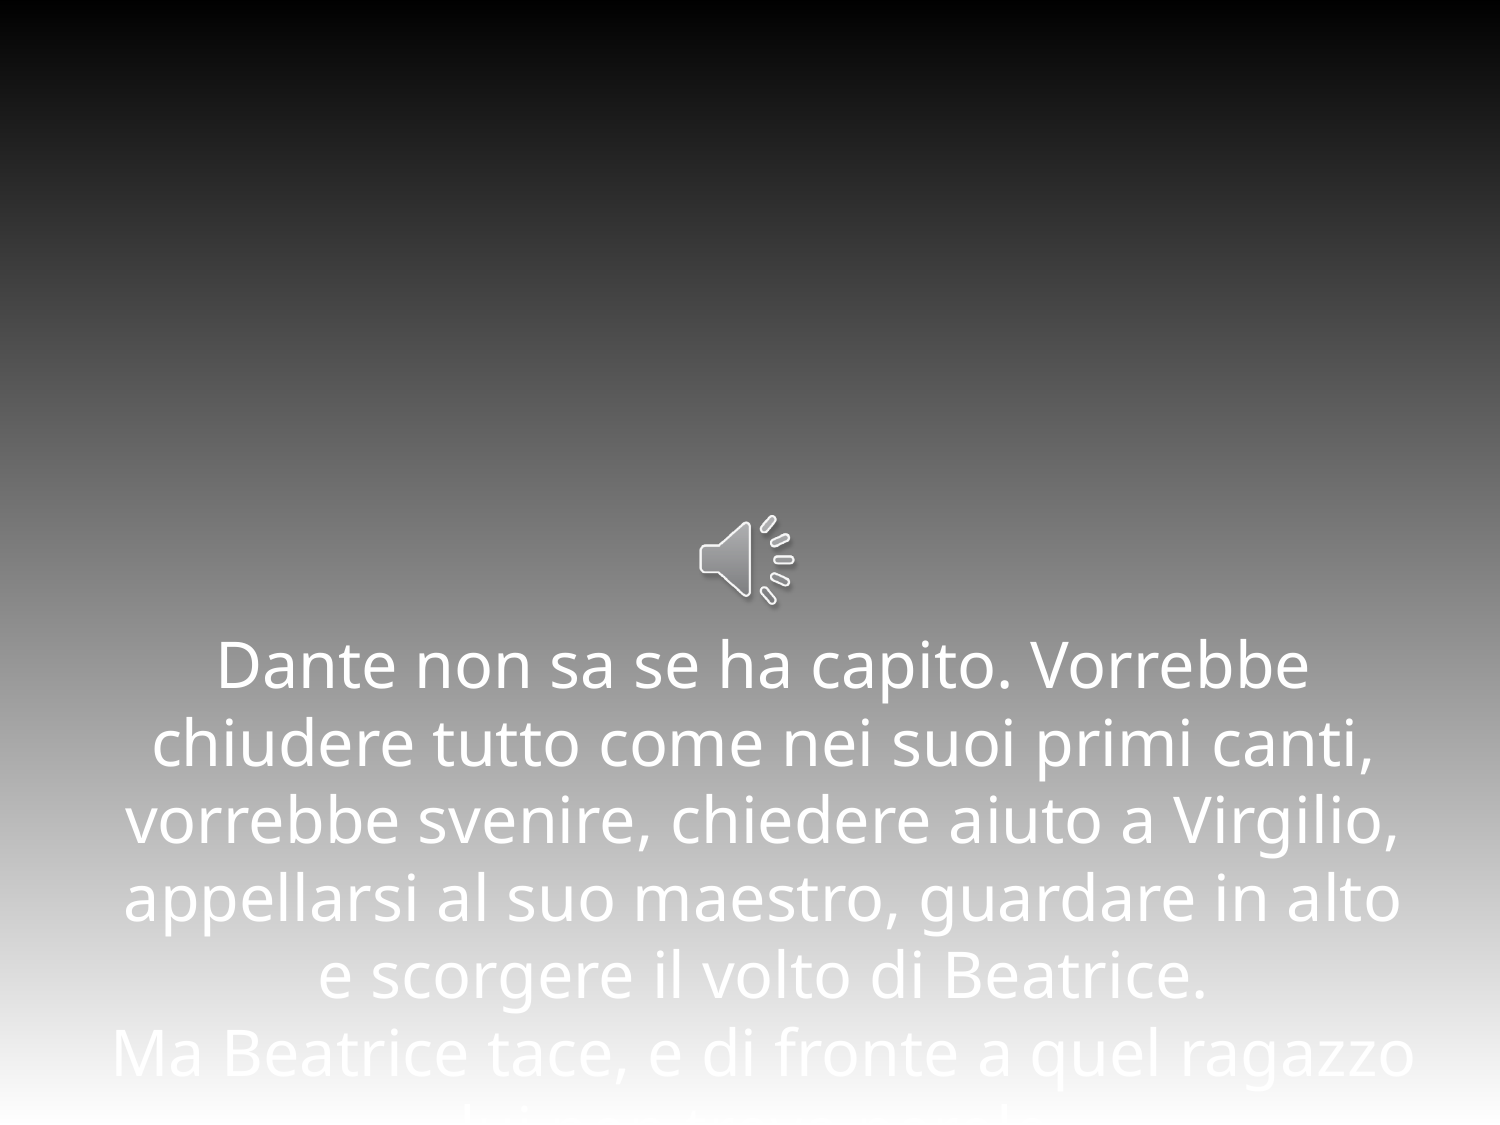

# Dante non sa se ha capito. Vorrebbe chiudere tutto come nei suoi primi canti, vorrebbe svenire, chiedere aiuto a Virgilio, appellarsi al suo maestro, guardare in alto e scorgere il volto di Beatrice. Ma Beatrice tace, e di fronte a quel ragazzo lui non trova parole. Schegge rotte, spezzate. Forse a quel nuovo millennio le parole del Trecento non sono adatte. Forse le parole si stanno ancora adattando. E noi?